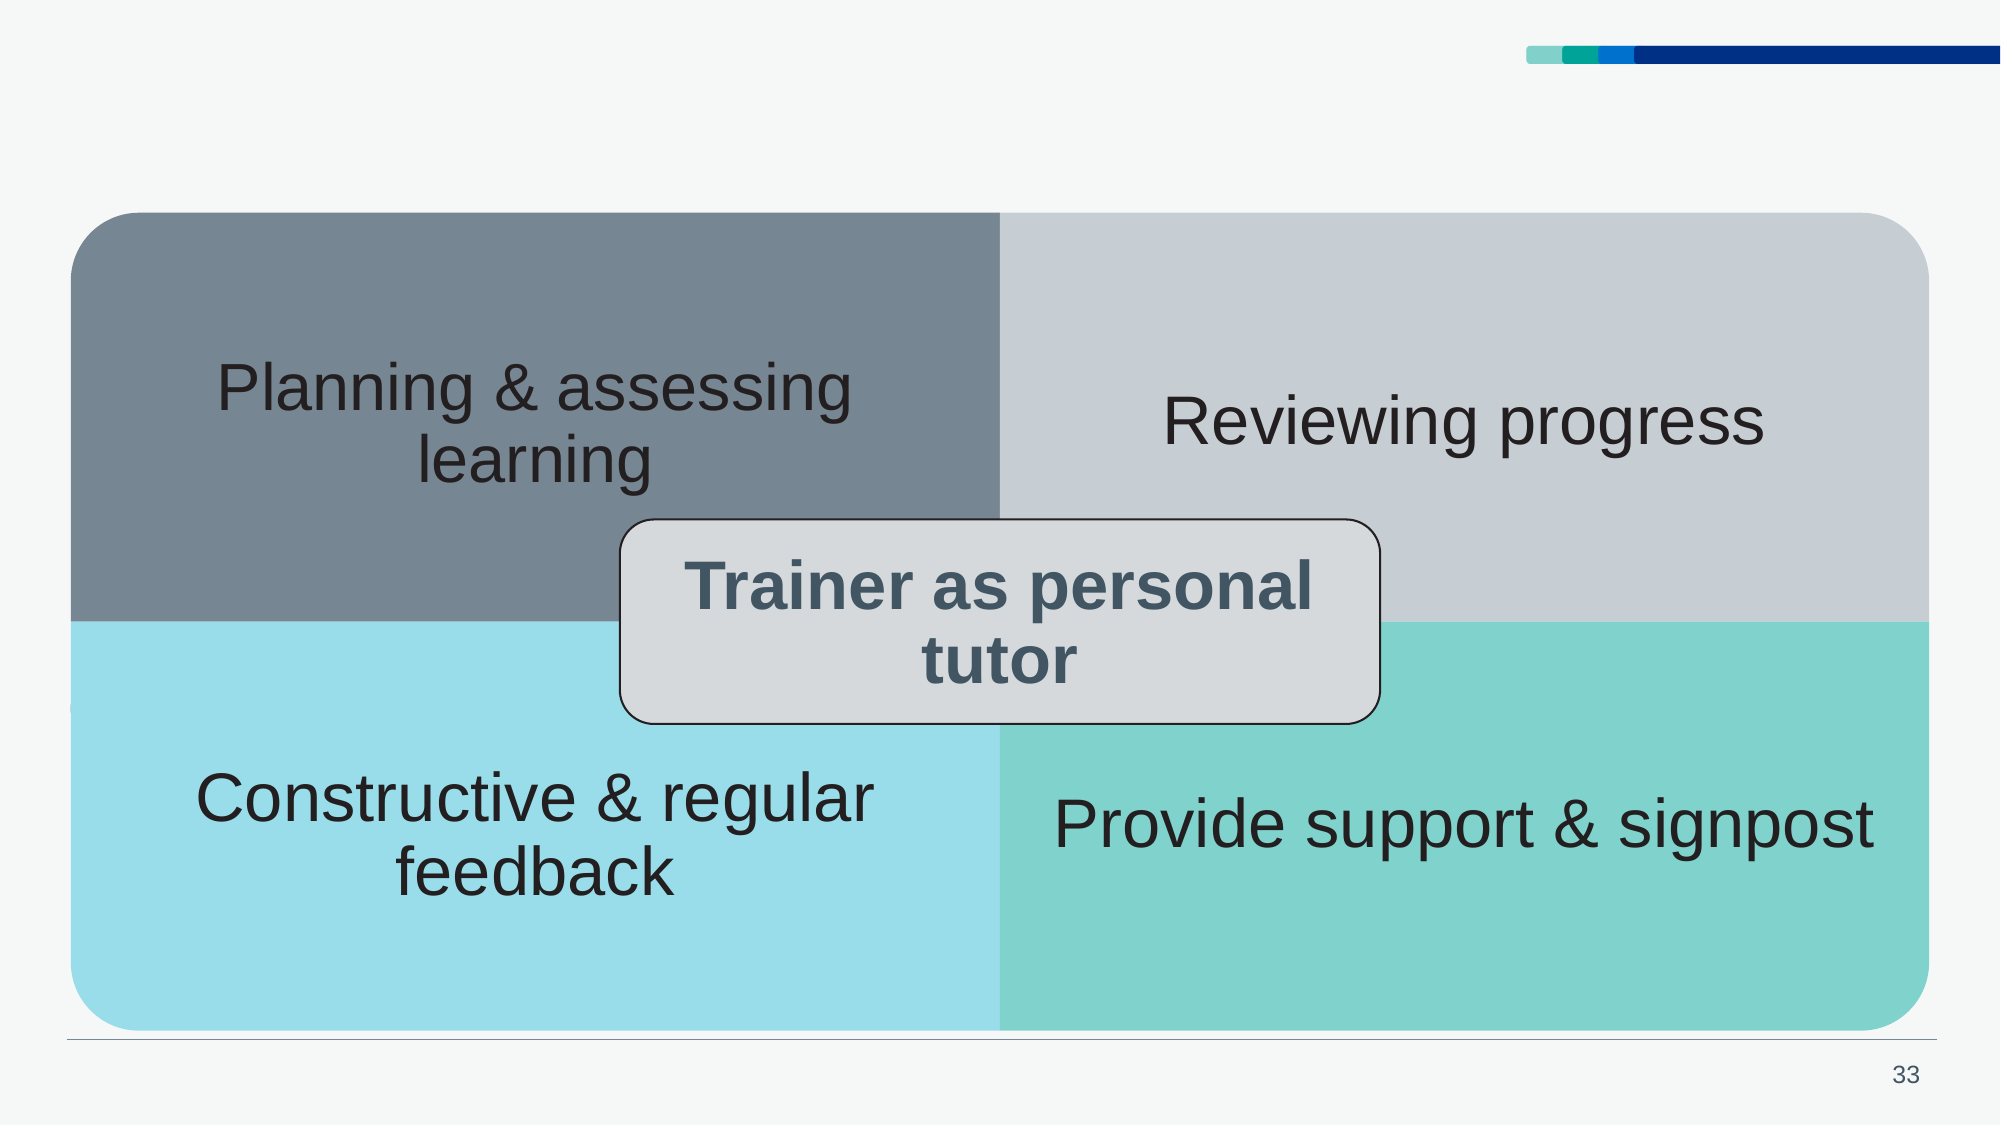

Planning & assessing learning
Reviewing progress
Trainer as personal tutor
Constructive & regular feedback
Provide support & signpost
# Trainer as personal tutor